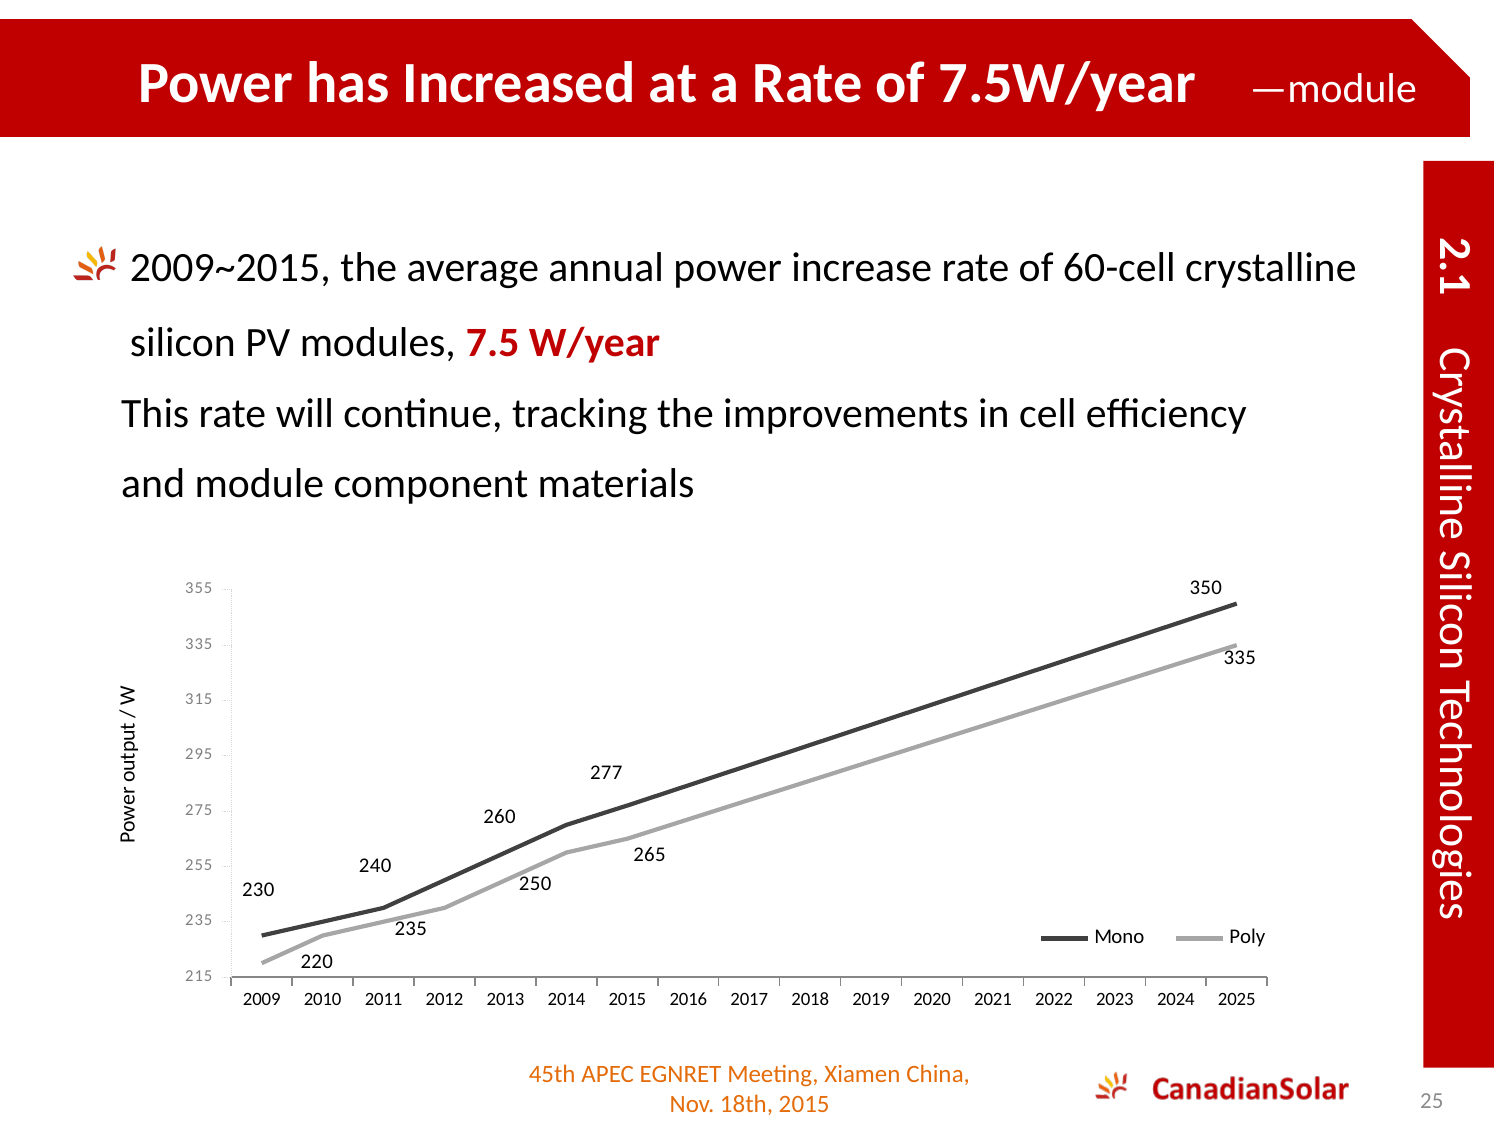

Power has Increased at a Rate of 7.5W/year —module
 2.1 Crystalline Silicon Technologies
2009~2015, the average annual power increase rate of 60-cell crystalline silicon PV modules, 7.5 W/year
 This rate will continue, tracking the improvements in cell efficiency
 and module component materials
### Chart
| Category | Mono | Poly |
|---|---|---|
| 2009 | 230.0 | 220.0 |
| 2010 | 235.0 | 230.0 |
| 2011 | 240.0 | 235.0 |
| 2012 | 250.0 | 240.0 |
| 2013 | 260.0 | 250.0 |
| 2014 | 270.0 | 260.0 |
| 2015 | 277.0 | 265.0 |
| 2016 | 284.3 | 272.0 |
| 2017 | 291.6 | 279.0 |
| 2018 | 298.9 | 286.0 |
| 2019 | 306.2 | 293.0 |
| 2020 | 313.5 | 300.0 |
| 2021 | 320.8 | 307.0 |
| 2022 | 328.1 | 314.0 |
| 2023 | 335.4 | 321.0 |
| 2024 | 342.7 | 328.0 |
| 2025 | 350.0 | 335.0 |
45th APEC EGNRET Meeting, Xiamen China, Nov. 18th, 2015